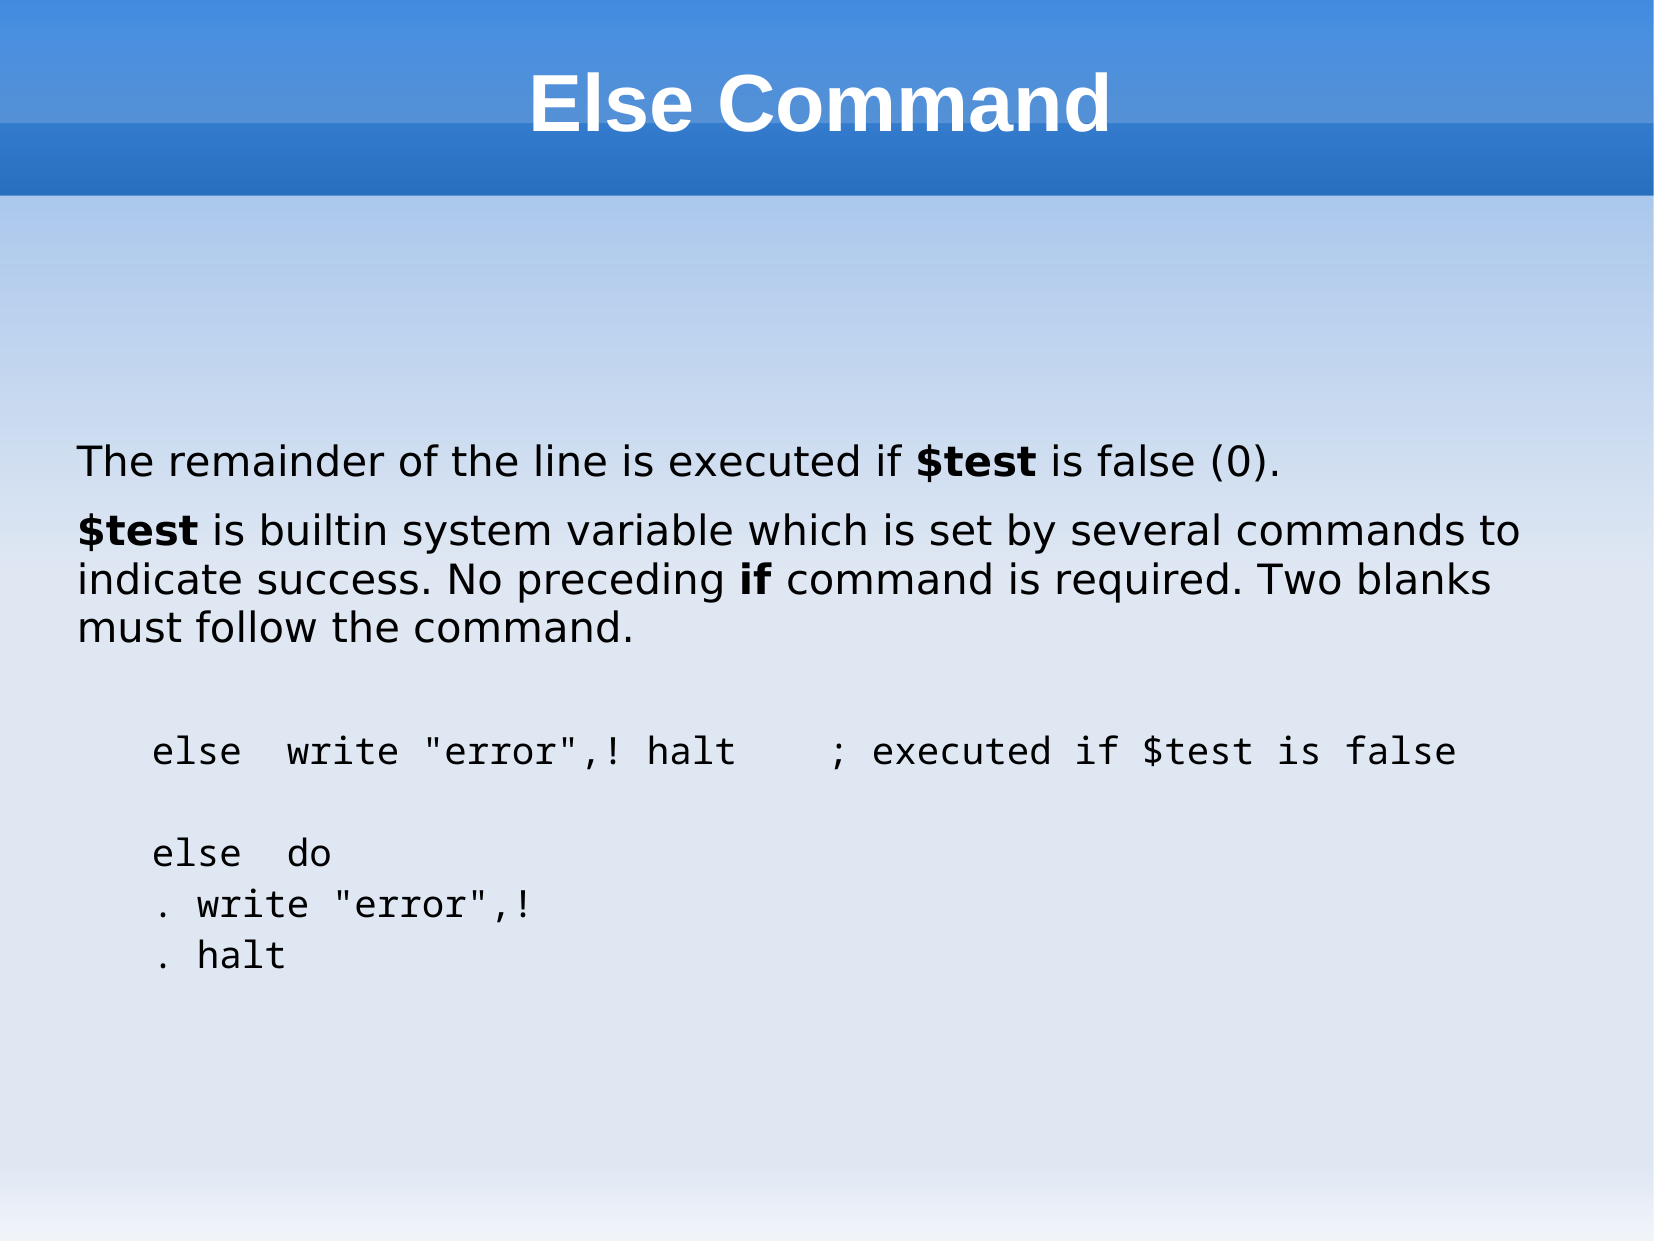

# Else Command
The remainder of the line is executed if $test is false (0).
$test is builtin system variable which is set by several commands to indicate success. No preceding if command is required. Two blanks must follow the command.
 	else write "error",! halt		; executed if $test is false
 	else do
 	. write "error",!
 	. halt